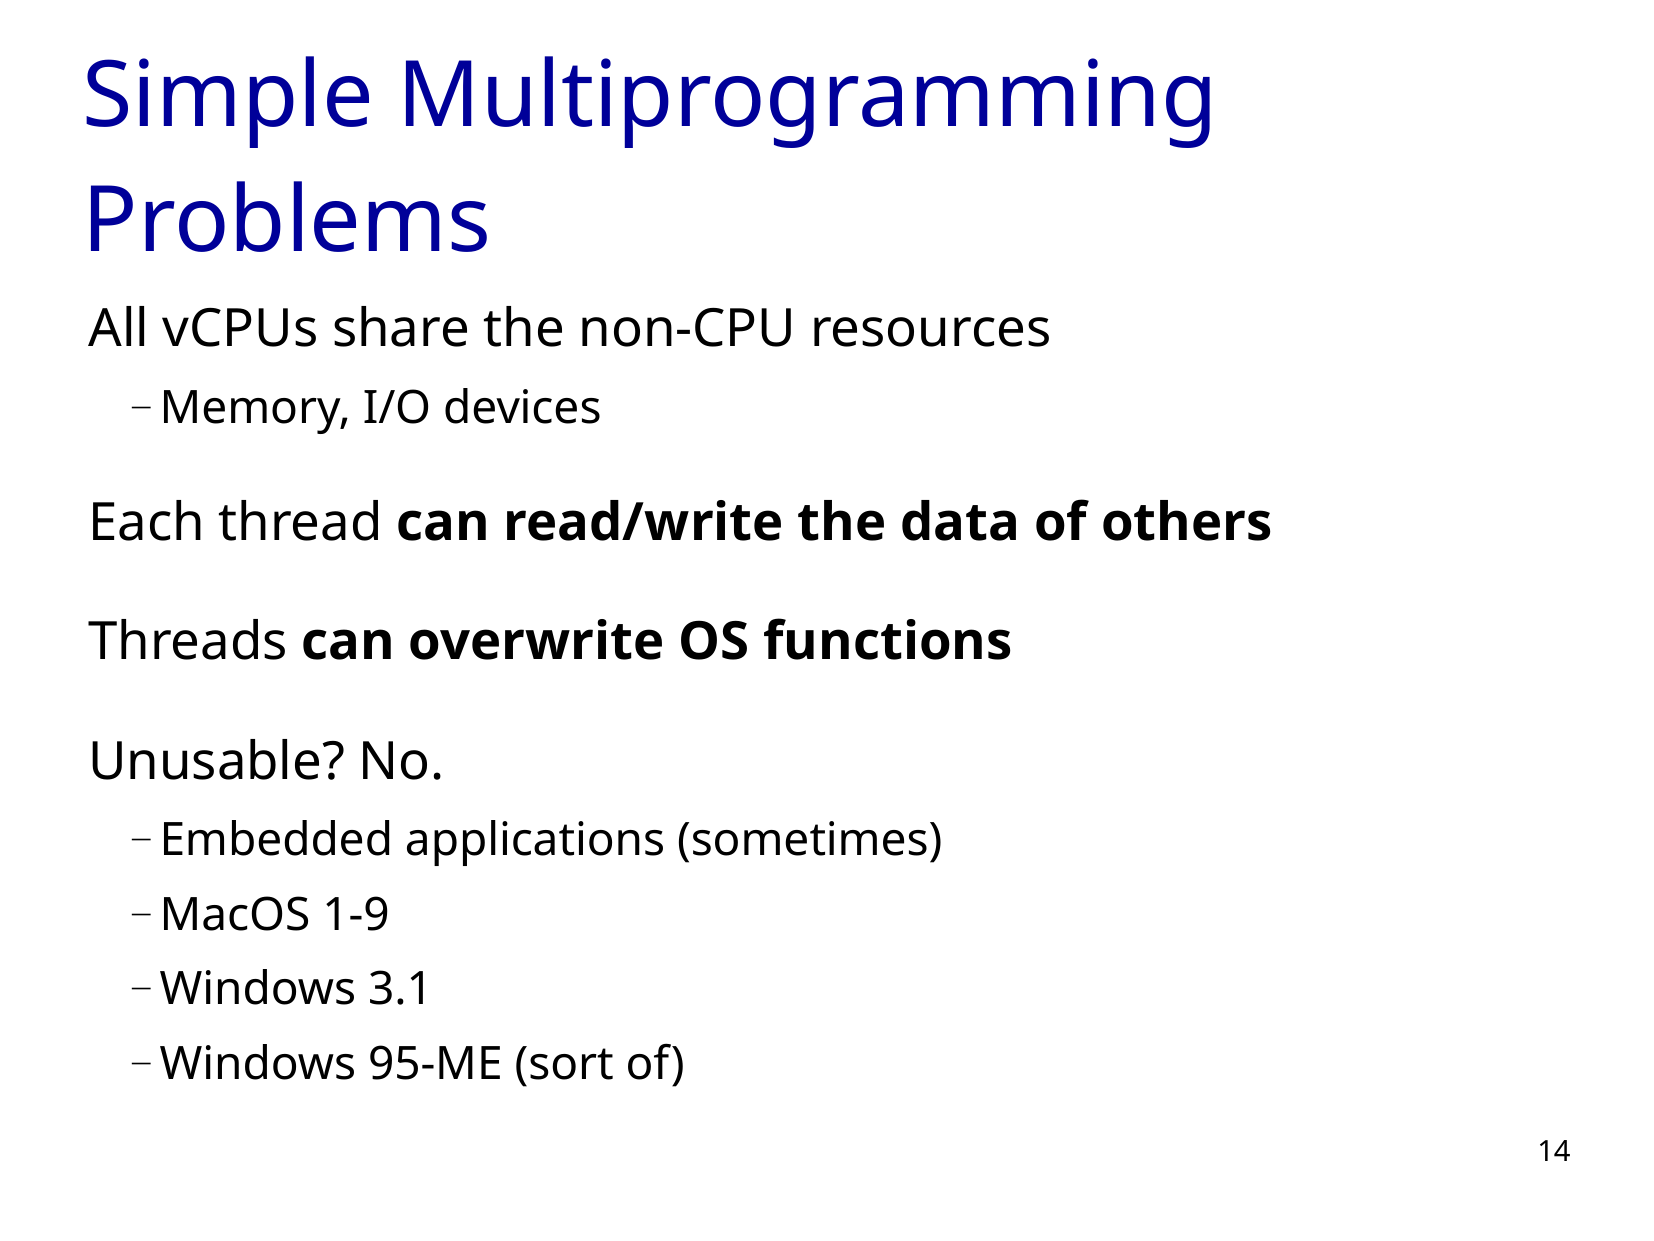

# Simple Multiprogramming Problems
All vCPUs share the non-CPU resources
Memory, I/O devices
Each thread can read/write the data of others
Threads can overwrite OS functions
Unusable? No.
Embedded applications (sometimes)
MacOS 1-9
Windows 3.1
Windows 95-ME (sort of)
14